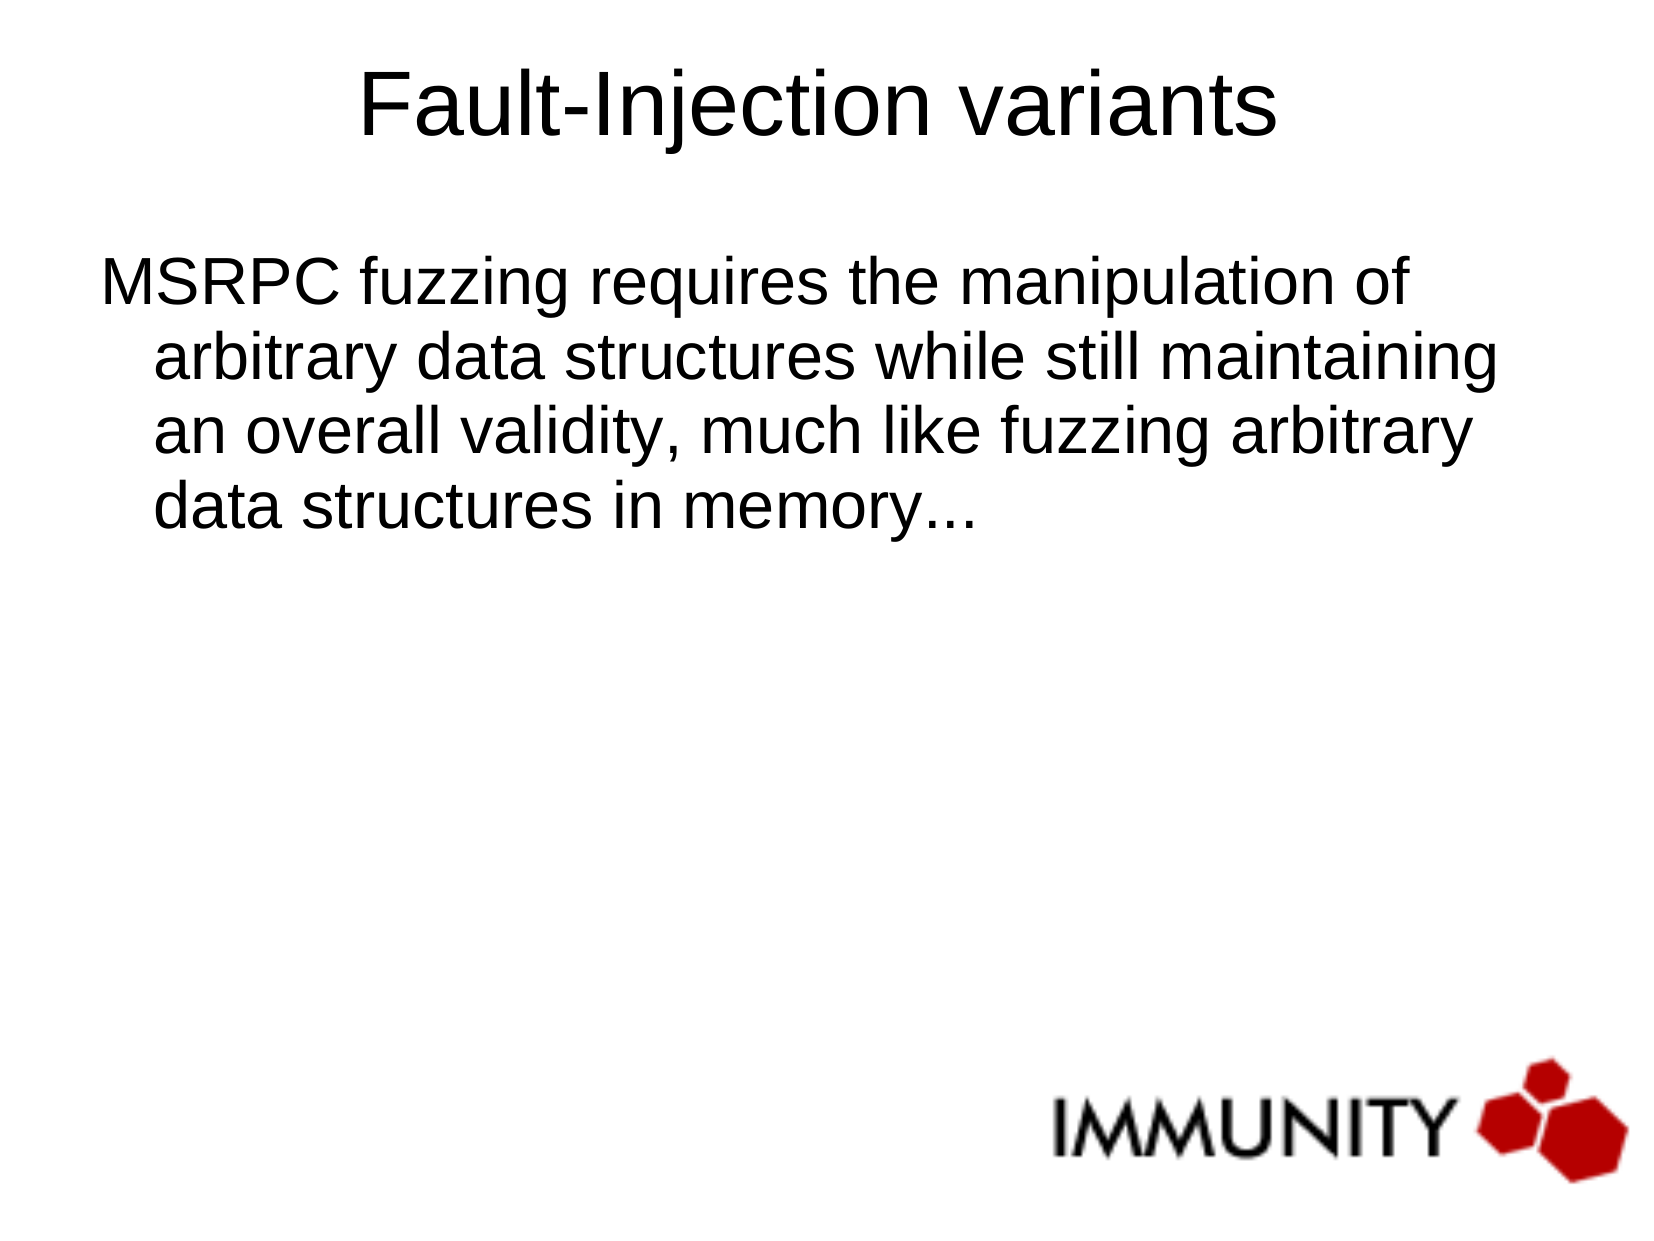

# Fault-Injection variants
MSRPC fuzzing requires the manipulation of arbitrary data structures while still maintaining an overall validity, much like fuzzing arbitrary data structures in memory...